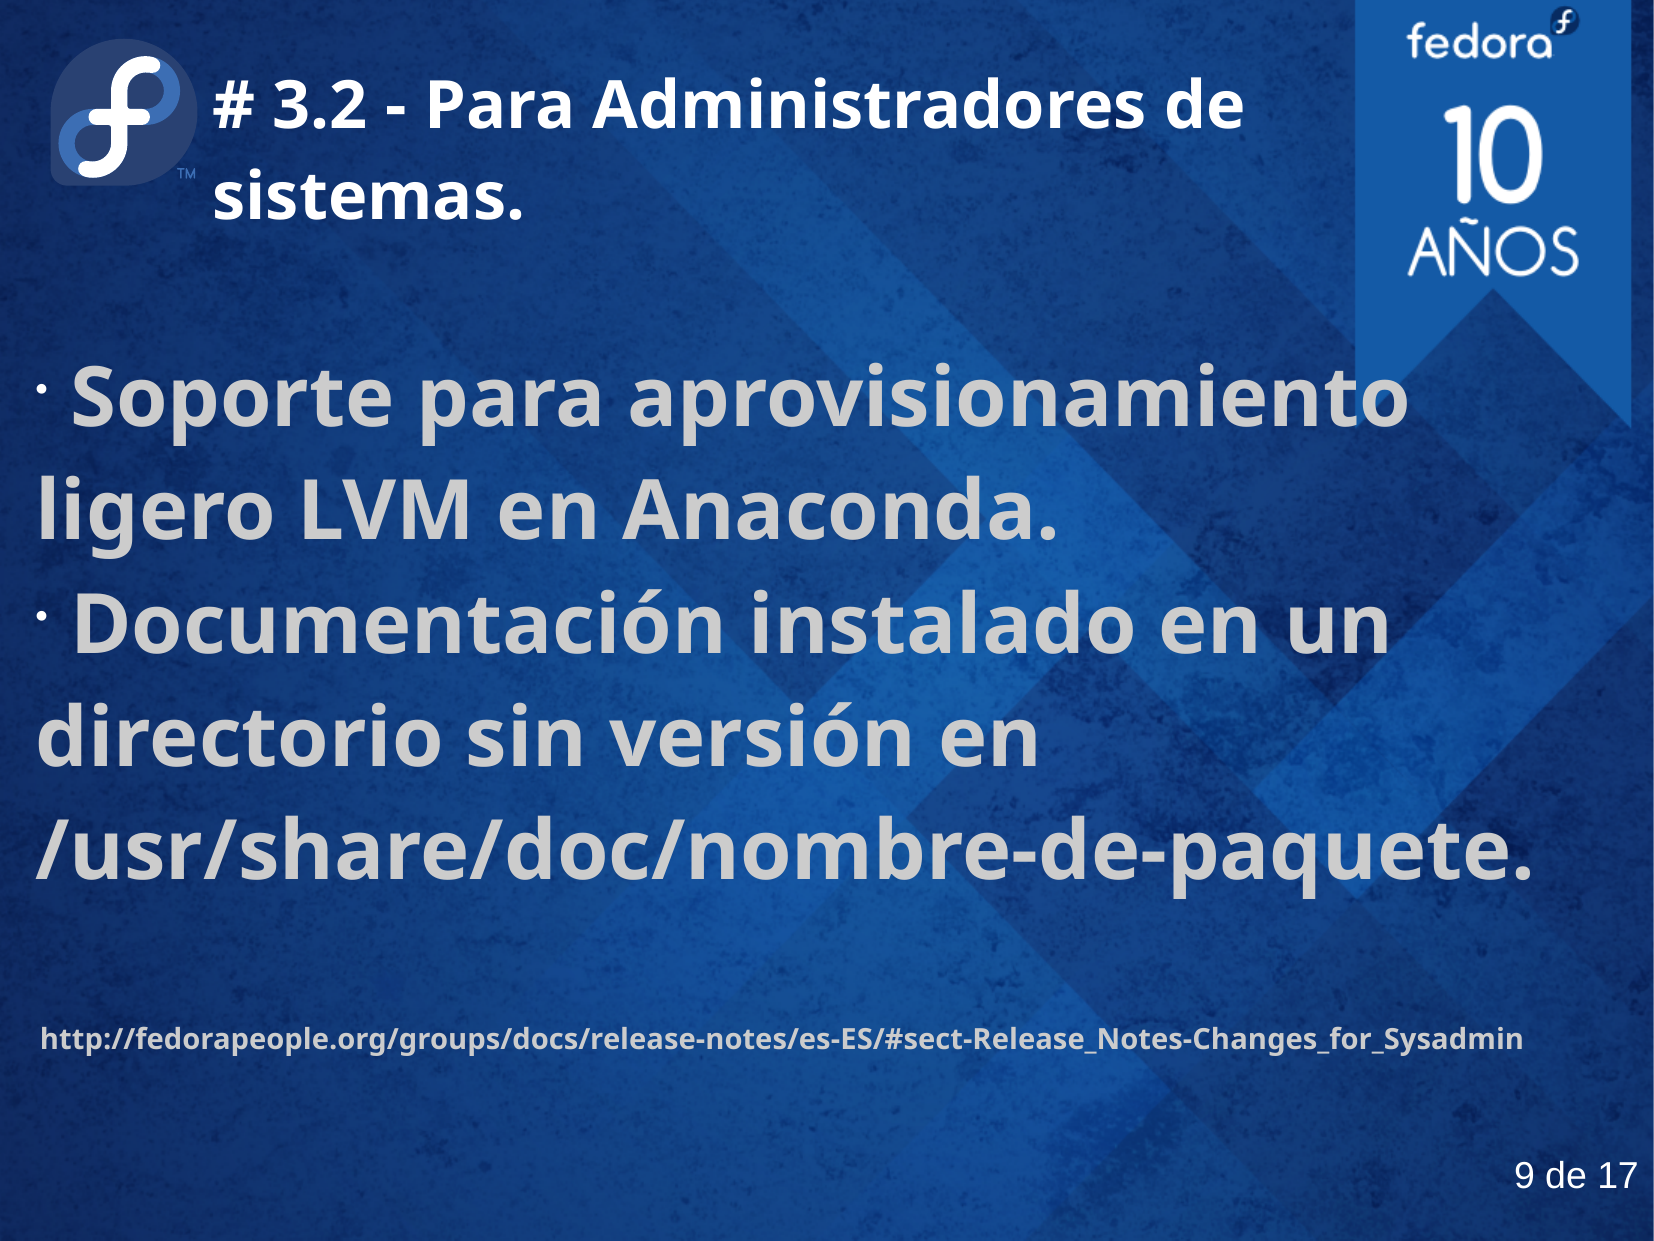

# # 3.2 - Para Administradores de sistemas.
 Soporte para aprovisionamiento ligero LVM en Anaconda.
 Documentación instalado en un directorio sin versión en /usr/share/doc/nombre-de-paquete.
http://fedorapeople.org/groups/docs/release-notes/es-ES/#sect-Release_Notes-Changes_for_Sysadmin
 de 17